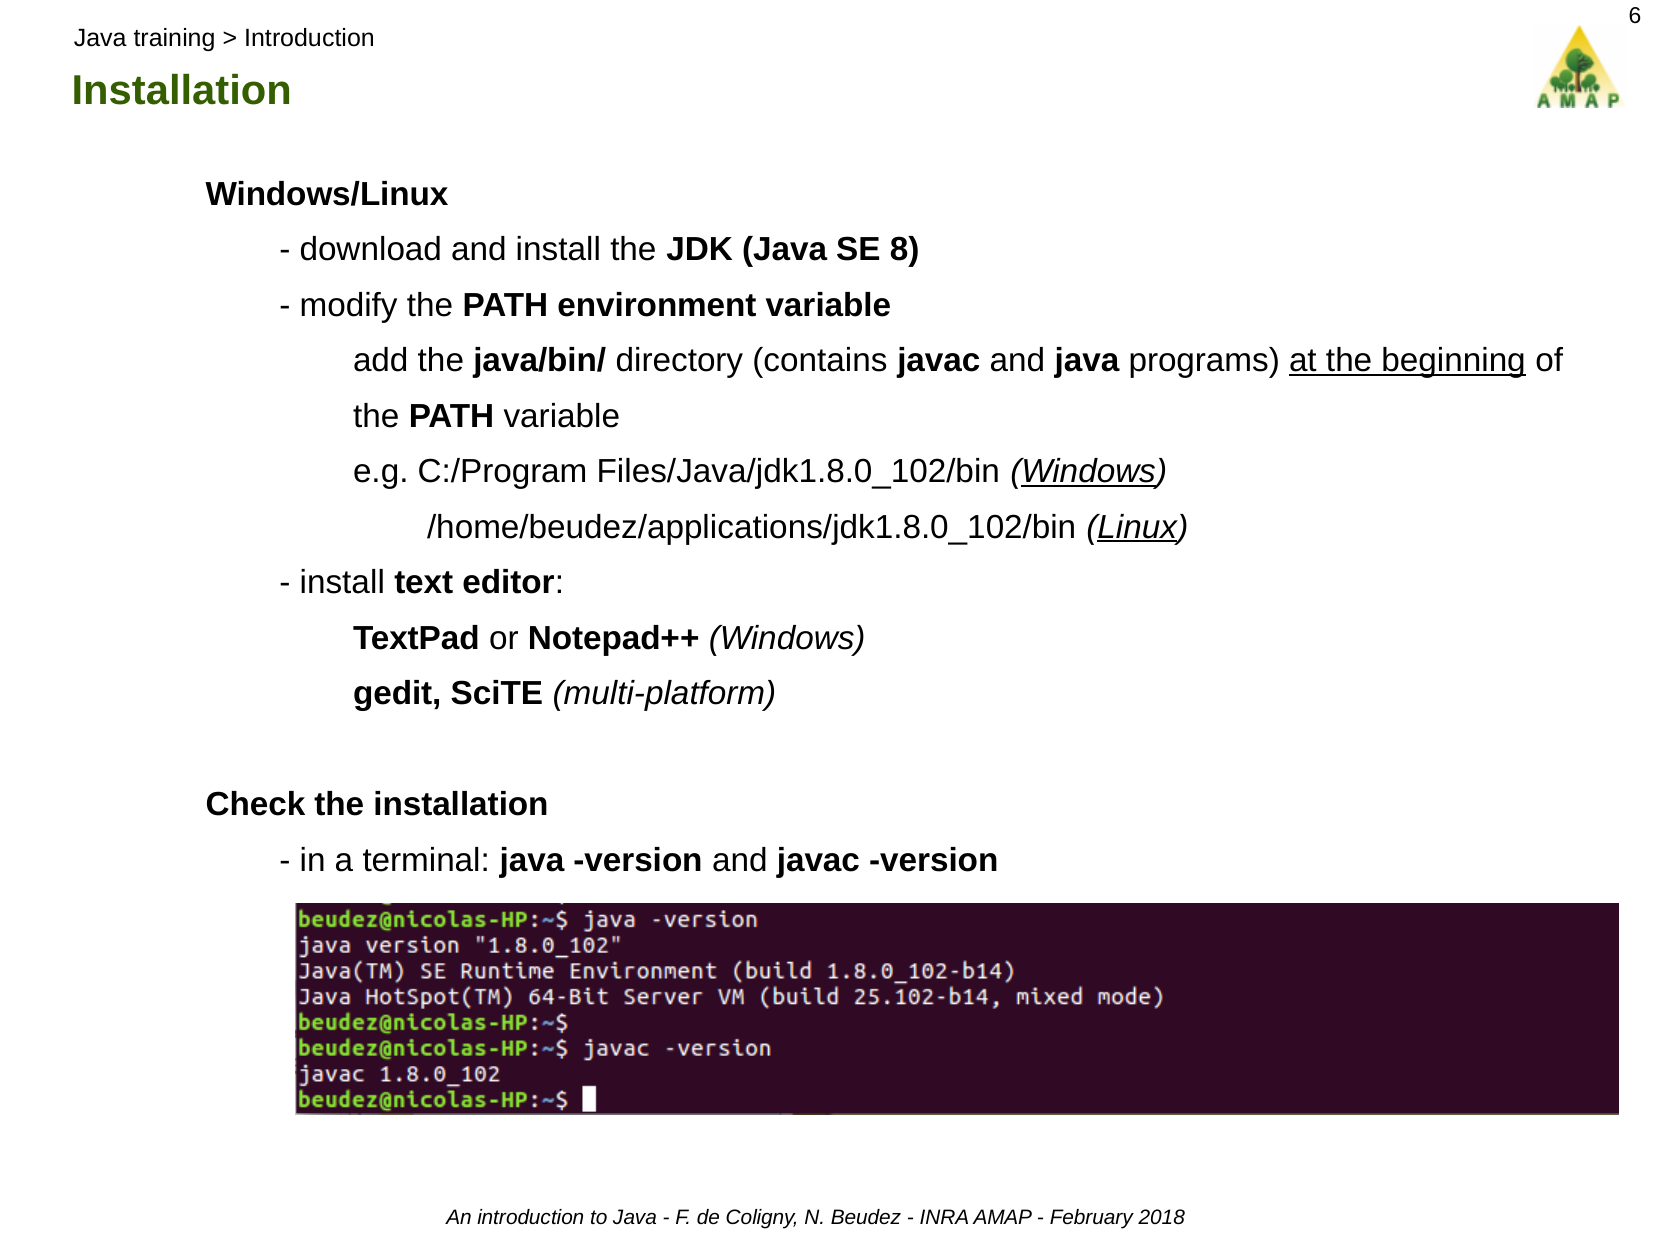

6
Java training > Introduction
Installation
Windows/Linux
	- download and install the JDK (Java SE 8)
	- modify the PATH environment variable
		add the java/bin/ directory (contains javac and java programs) at the beginning of
		the PATH variable
		e.g. C:/Program Files/Java/jdk1.8.0_102/bin (Windows)
			/home/beudez/applications/jdk1.8.0_102/bin (Linux)
	- install text editor:
		TextPad or Notepad++ (Windows)
		gedit, SciTE (multi-platform)
Check the installation
	- in a terminal: java -version and javac -version